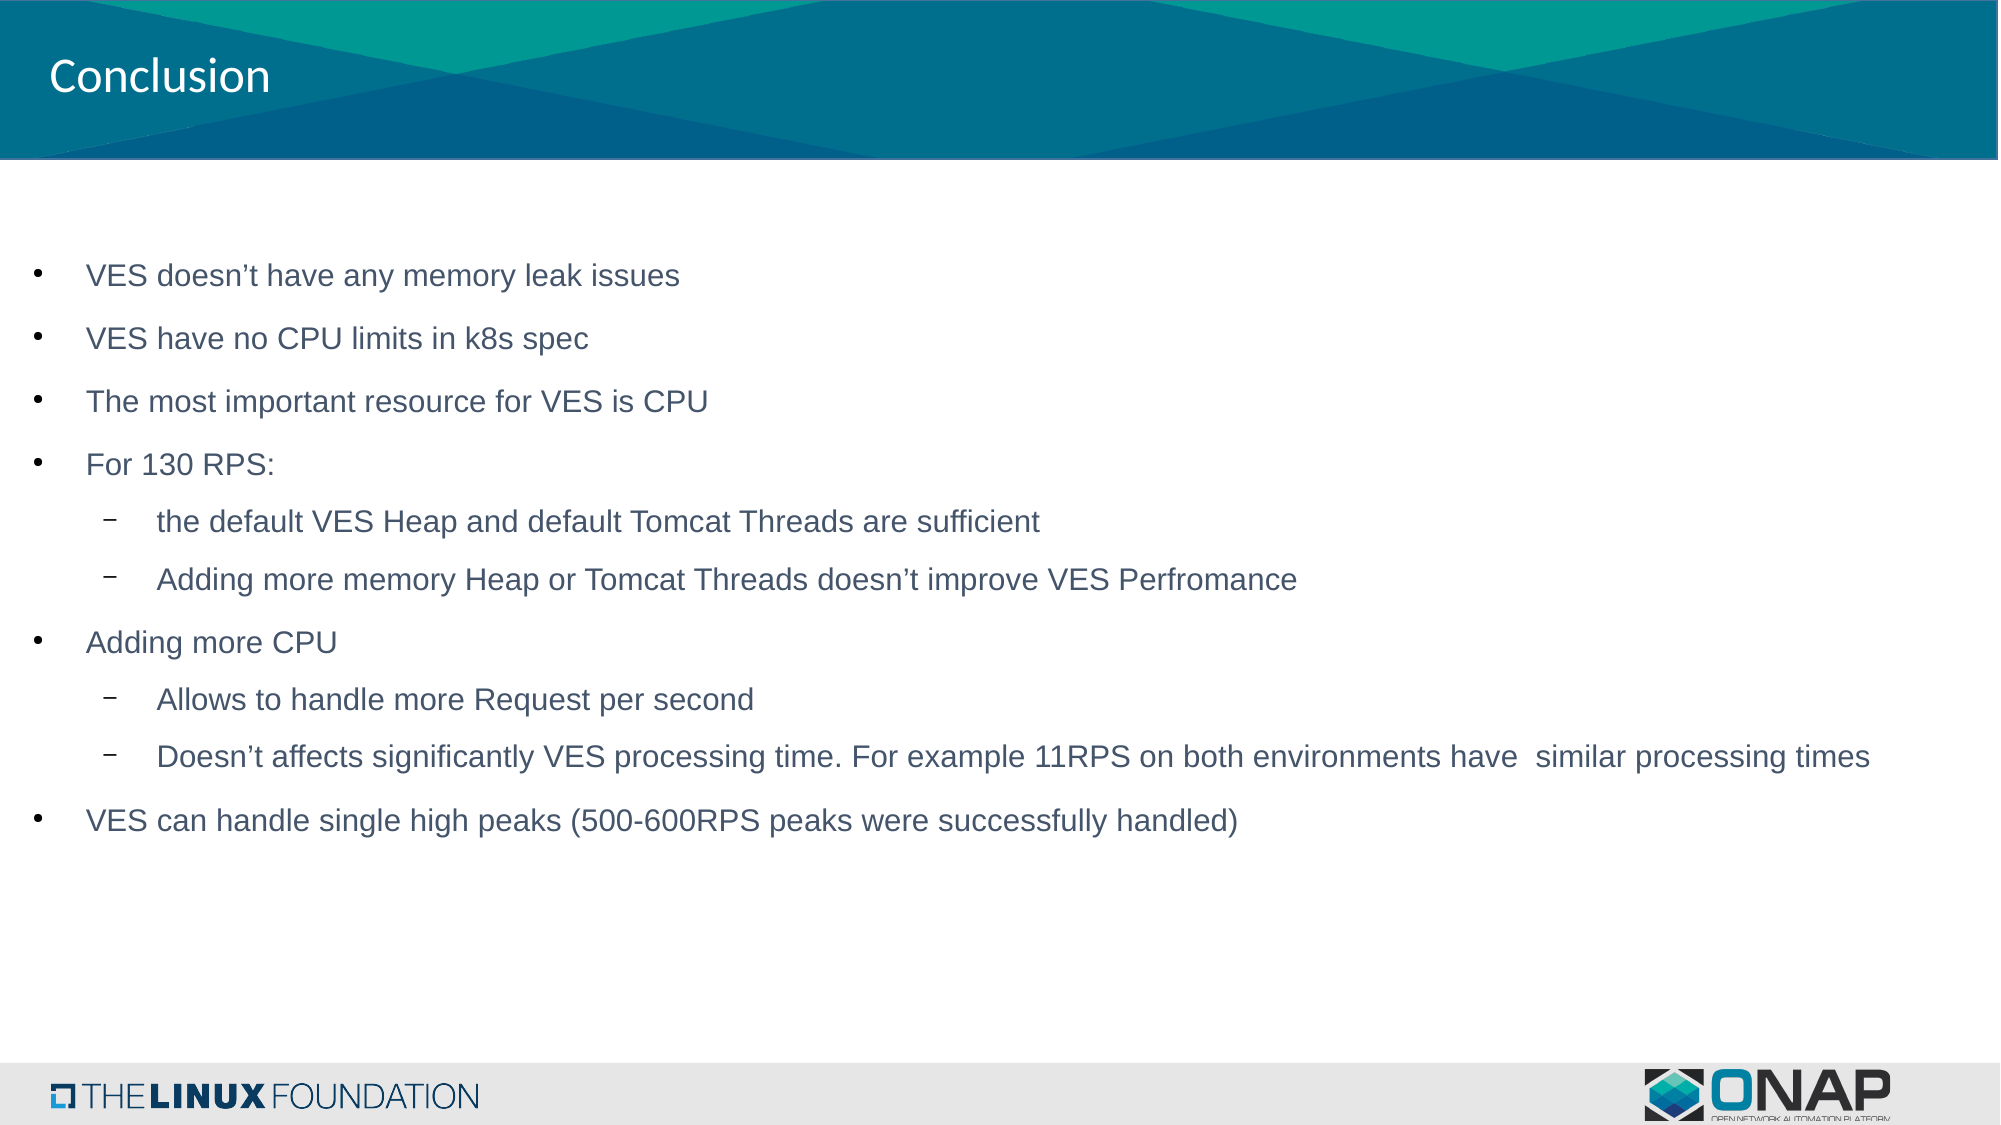

# Conclusion
VES doesn’t have any memory leak issues
VES have no CPU limits in k8s spec
The most important resource for VES is CPU
For 130 RPS:
the default VES Heap and default Tomcat Threads are sufficient
Adding more memory Heap or Tomcat Threads doesn’t improve VES Perfromance
Adding more CPU
Allows to handle more Request per second
Doesn’t affects significantly VES processing time. For example 11RPS on both environments have similar processing times
VES can handle single high peaks (500-600RPS peaks were successfully handled)